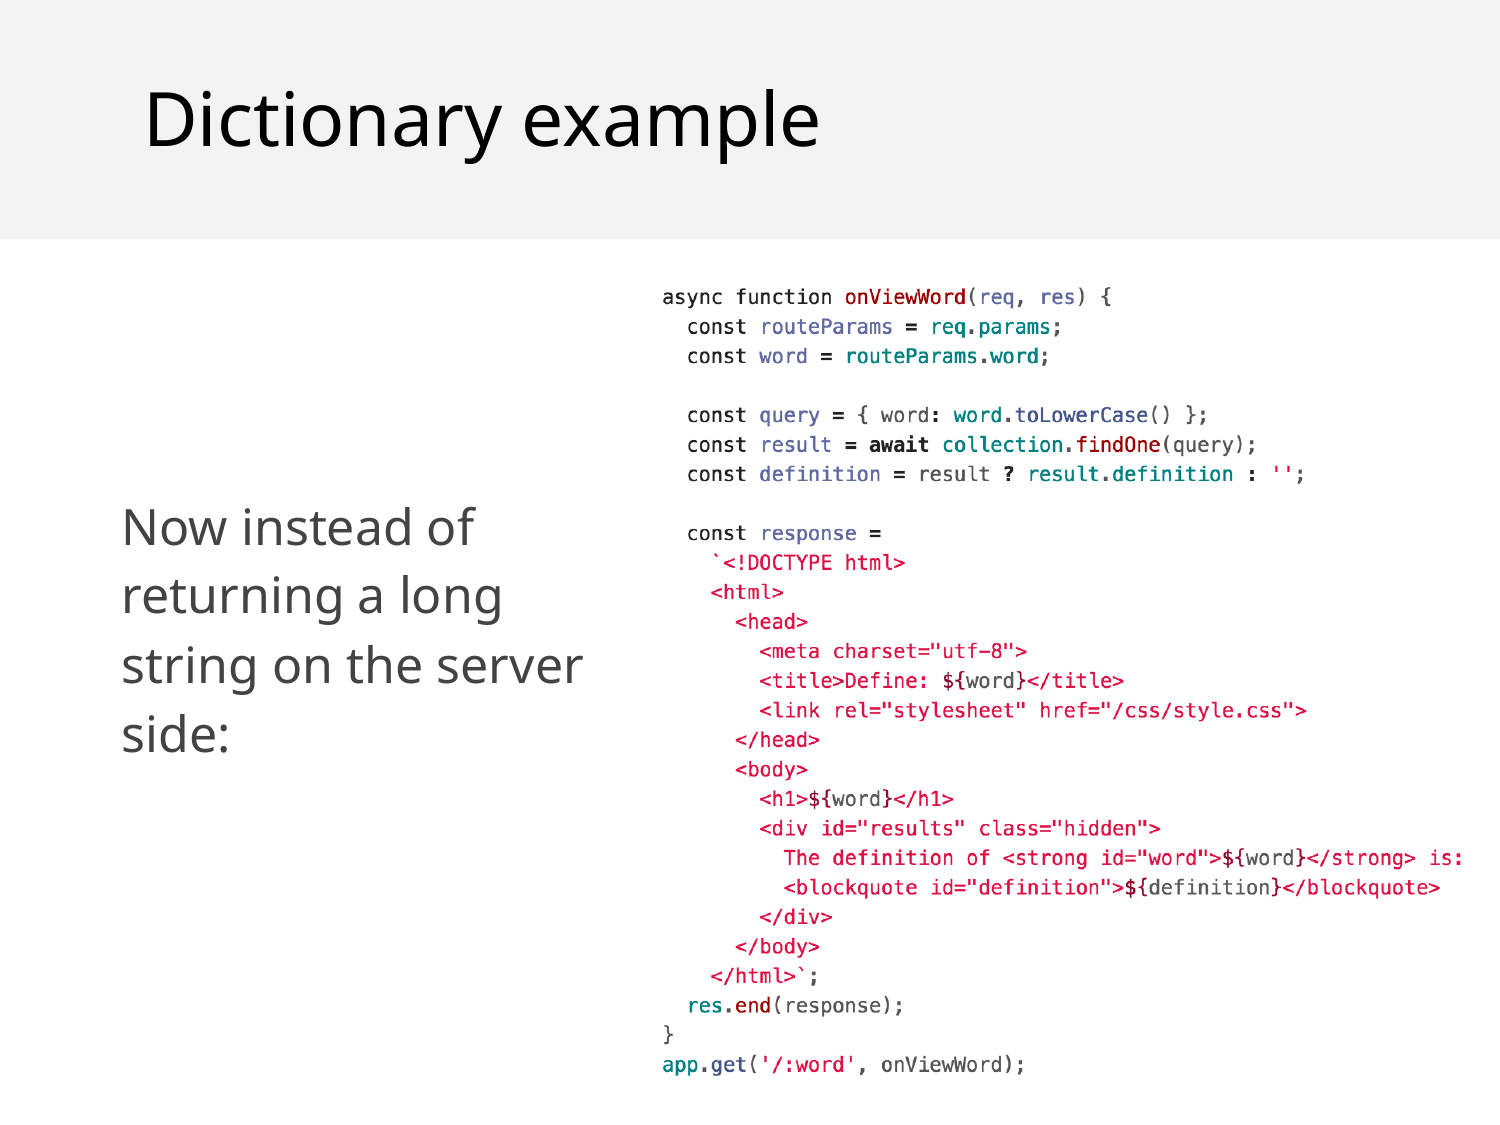

# Dictionary example
Now instead of returning a long string on the server side: